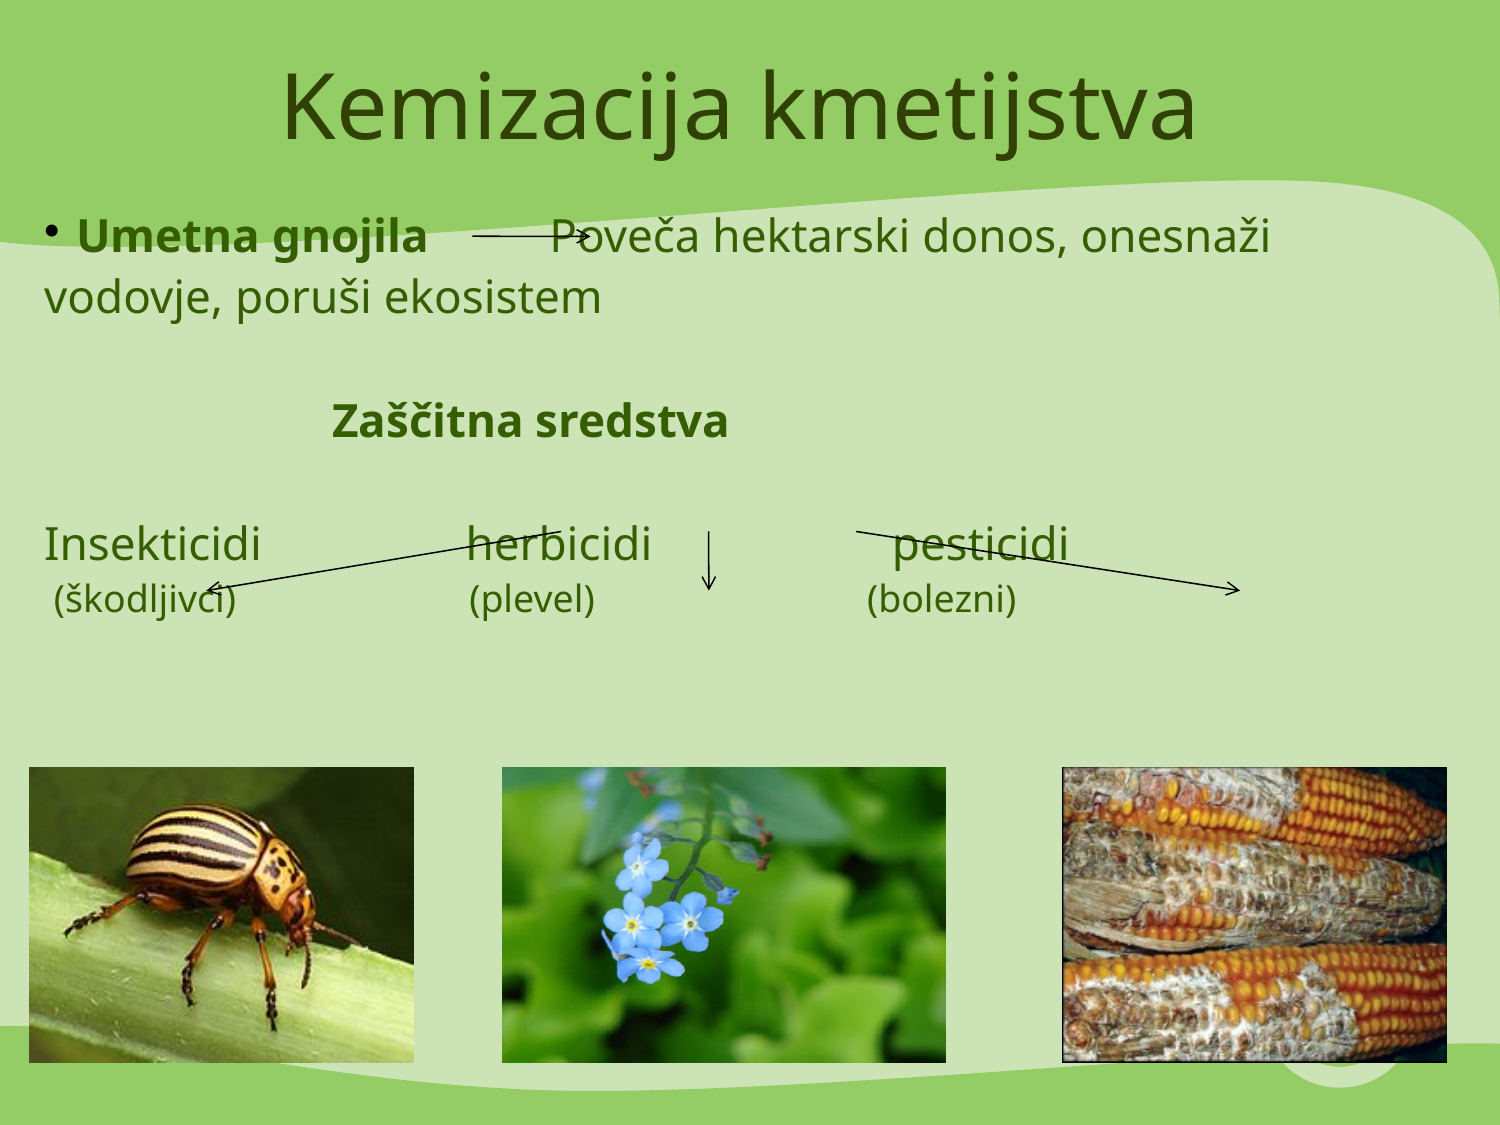

# Kemizacija kmetijstva
 Umetna gnojila Poveča hektarski donos, onesnaži vodovje, poruši ekosistem
 Zaščitna sredstva
Insekticidi herbicidi pesticidi
 (škodljivci) (plevel) (bolezni)